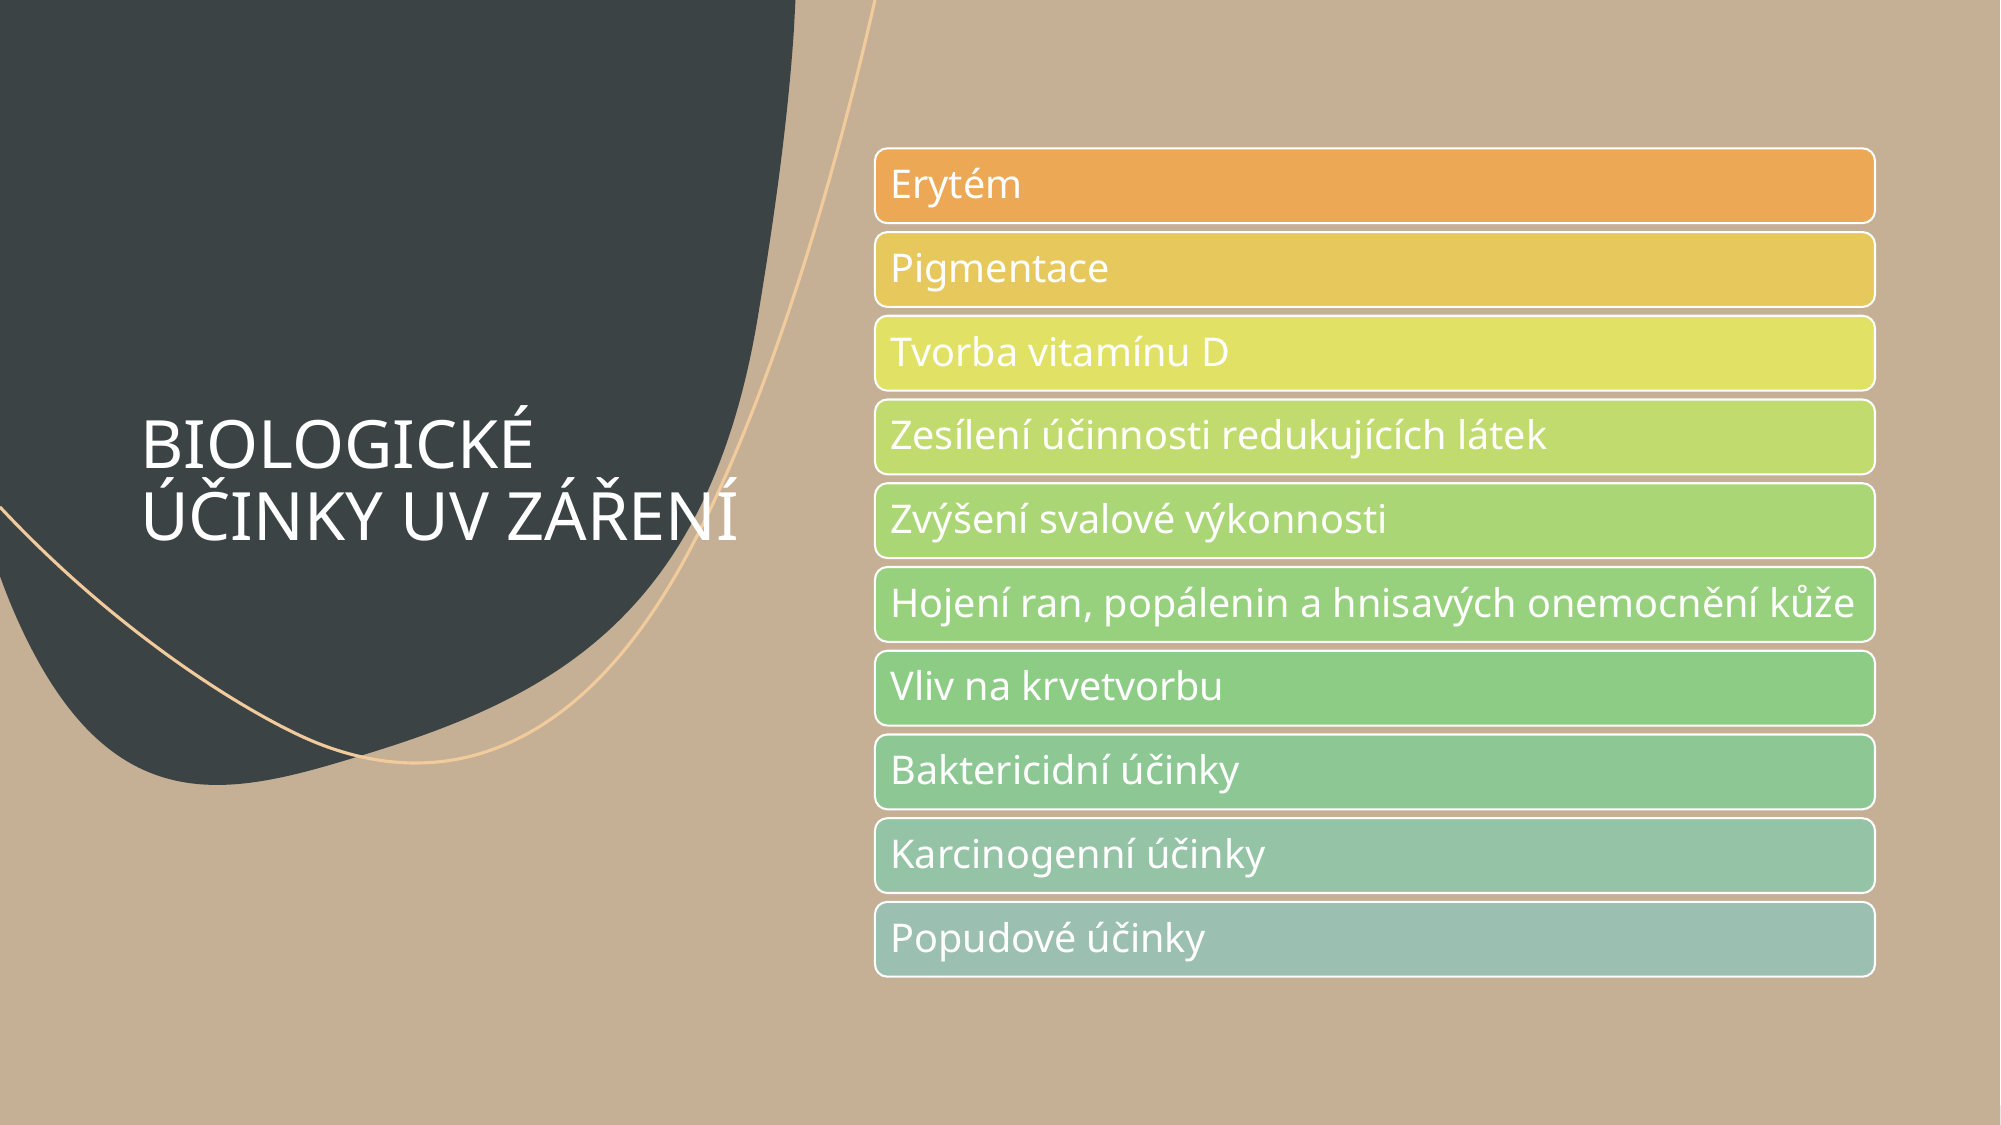

# BIOLOGICKÉ ÚČINKY UV ZÁŘENÍ
Erytém
Pigmentace
Tvorba vitamínu D
Zesílení účinnosti redukujících látek
Zvýšení svalové výkonnosti
Hojení ran, popálenin a hnisavých onemocnění kůže
Vliv na krvetvorbu
Baktericidní účinky
Karcinogenní účinky
Popudové účinky